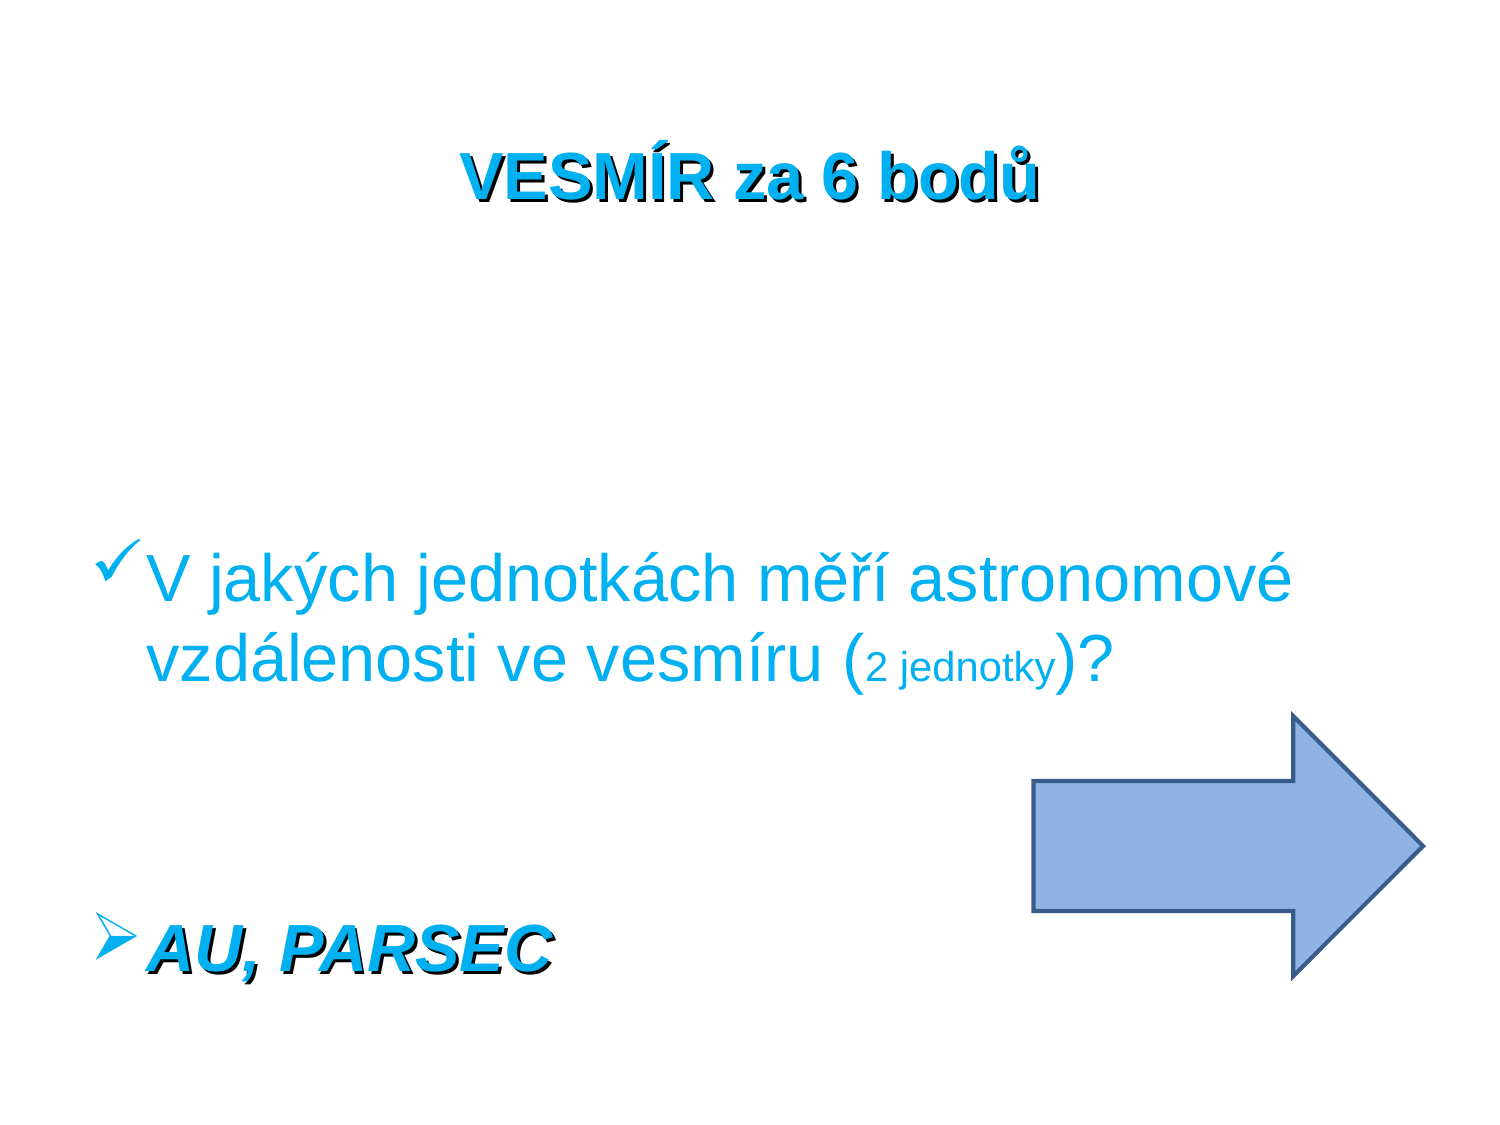

# VESMÍR za 6 bodů
V jakých jednotkách měří astronomové vzdálenosti ve vesmíru (2 jednotky)?
AU, PARSEC